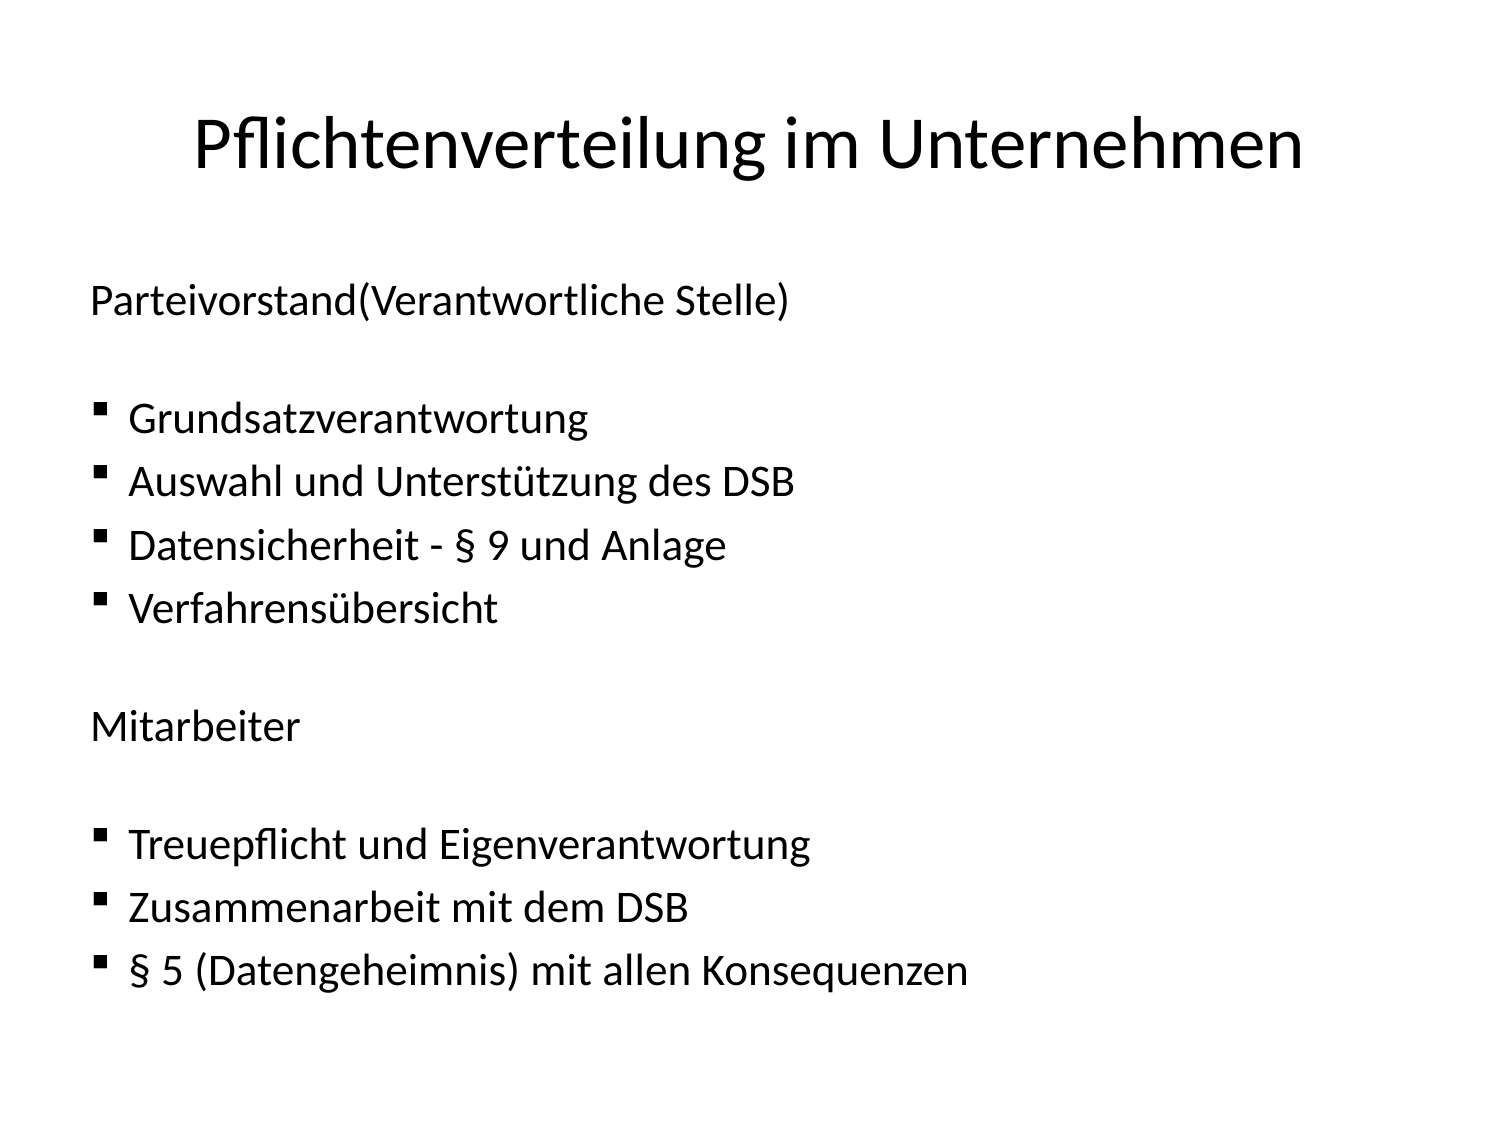

# Pflichtenverteilung im Unternehmen
Parteivorstand(Verantwortliche Stelle)
Grundsatzverantwortung
Auswahl und Unterstützung des DSB
Datensicherheit - § 9 und Anlage
Verfahrensübersicht
Mitarbeiter
Treuepflicht und Eigenverantwortung
Zusammenarbeit mit dem DSB
§ 5 (Datengeheimnis) mit allen Konsequenzen